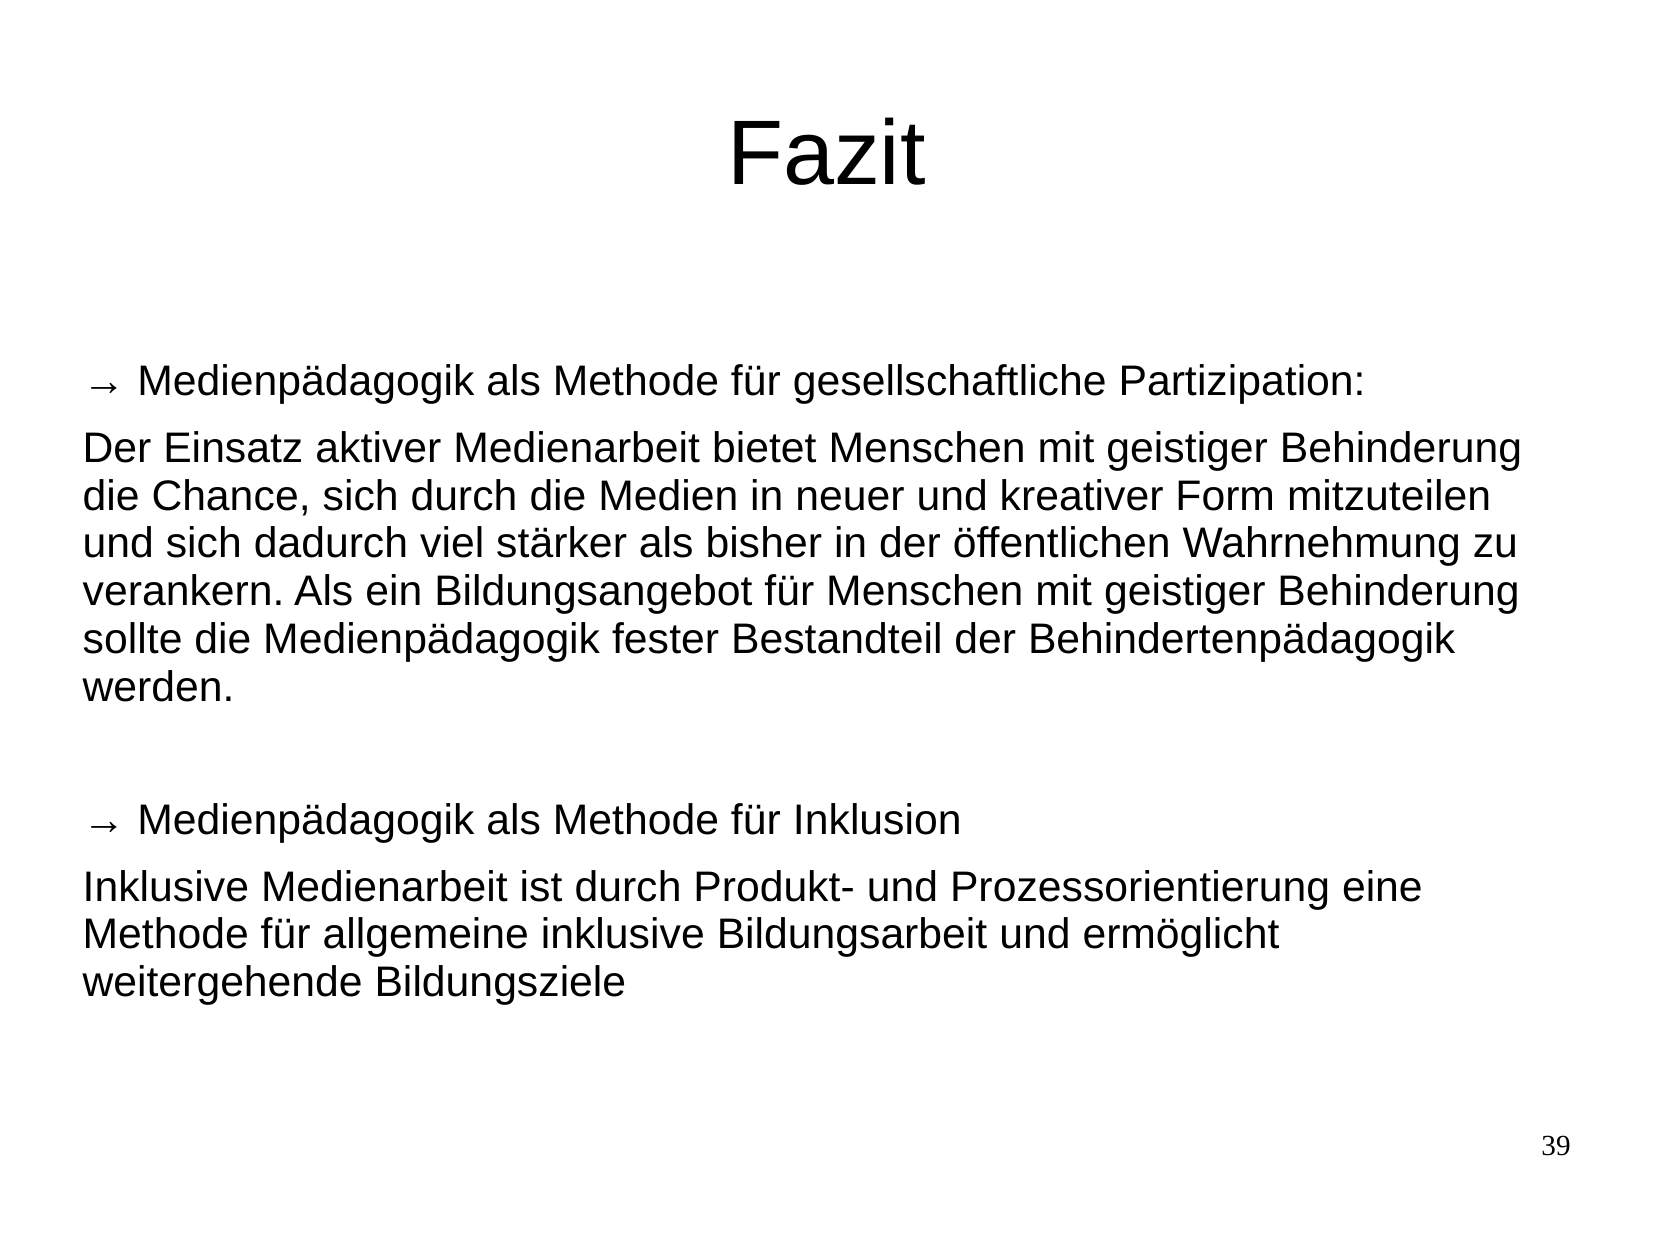

# Fazit
→ Medienpädagogik als Methode für gesellschaftliche Partizipation:
Der Einsatz aktiver Medienarbeit bietet Menschen mit geistiger Behinderung die Chance, sich durch die Medien in neuer und kreativer Form mitzuteilen und sich dadurch viel stärker als bisher in der öffentlichen Wahrnehmung zu verankern. Als ein Bildungsangebot für Menschen mit geistiger Behinderung sollte die Medienpädagogik fester Bestandteil der Behindertenpädagogik werden.
→ Medienpädagogik als Methode für Inklusion
Inklusive Medienarbeit ist durch Produkt- und Prozessorientierung eine Methode für allgemeine inklusive Bildungsarbeit und ermöglicht weitergehende Bildungsziele
39